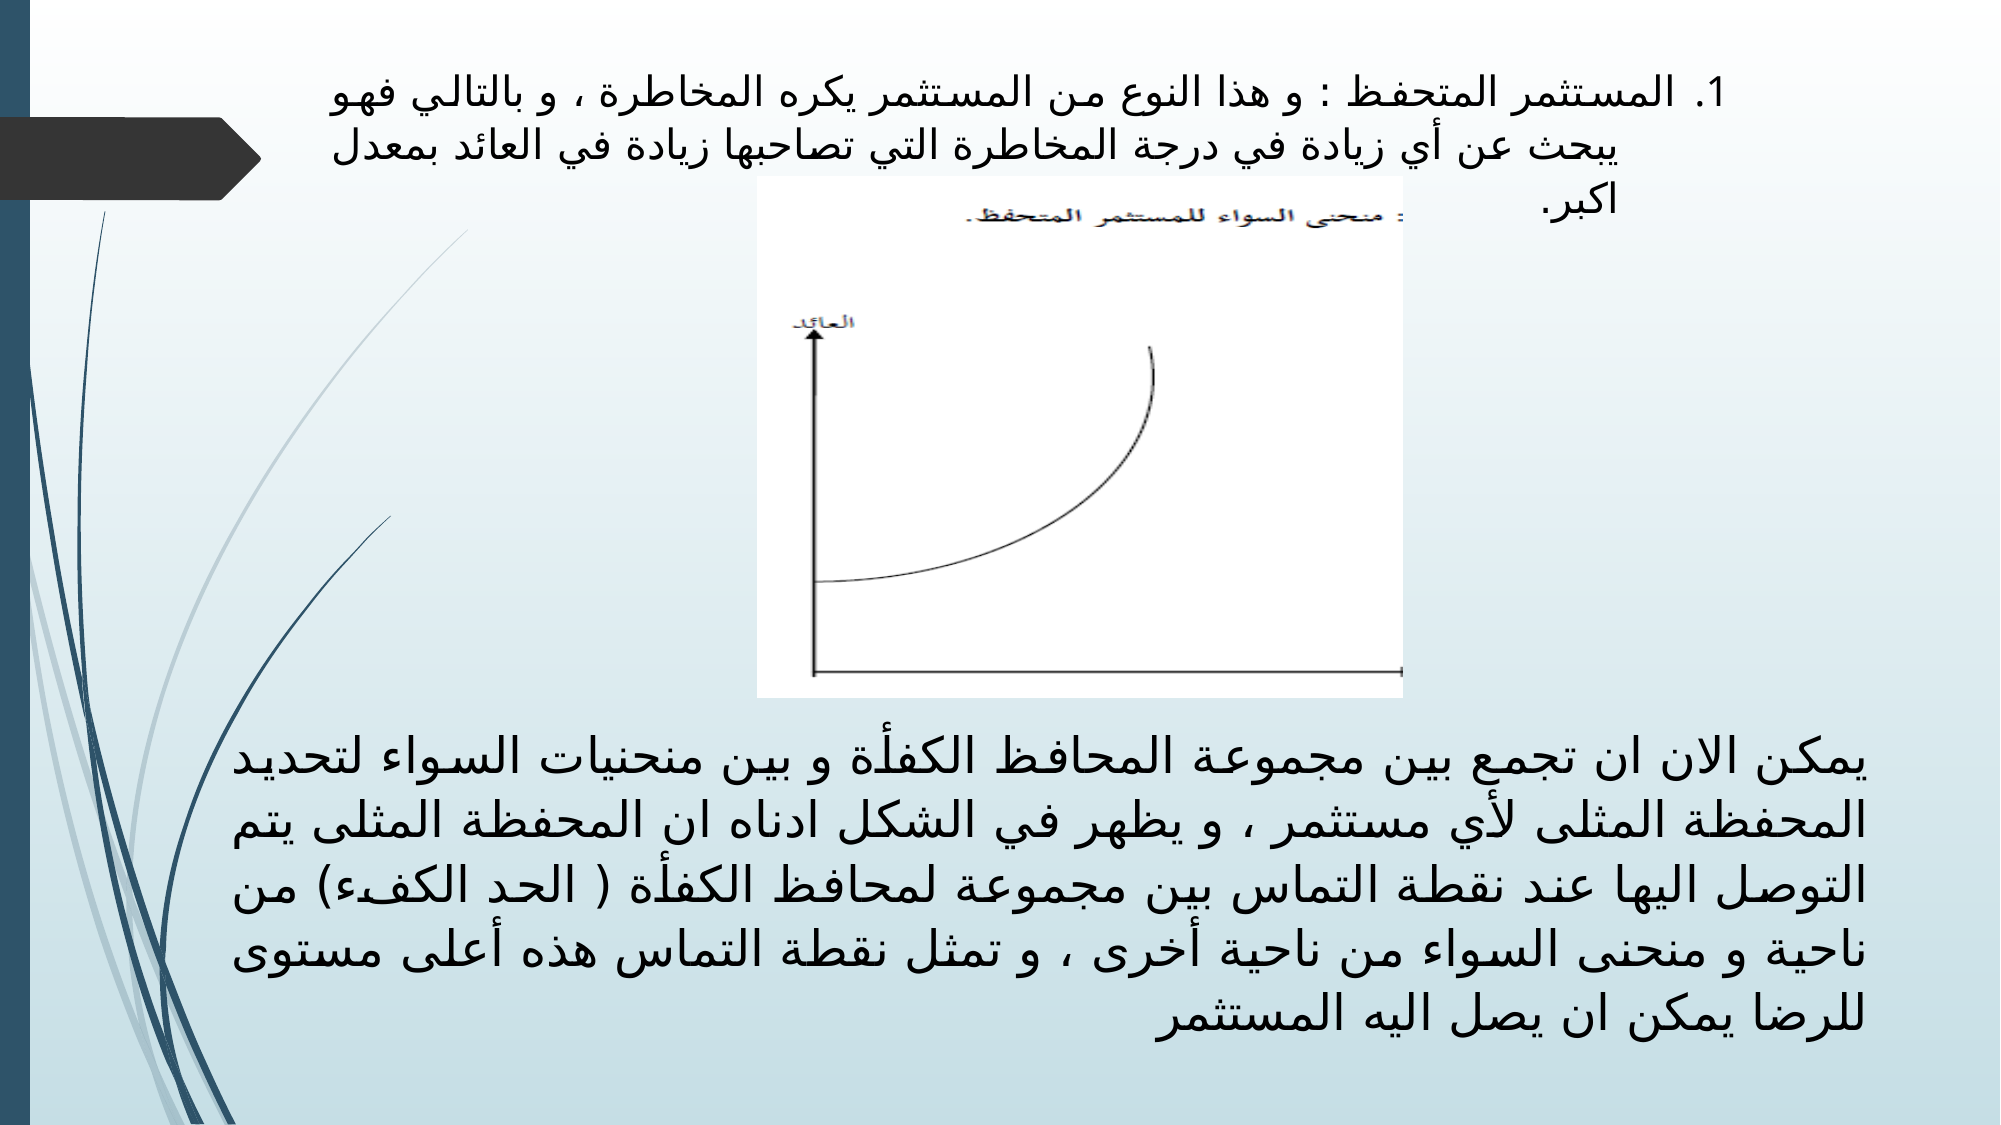

المستثمر المتحفظ : و هذا النوع من المستثمر يكره المخاطرة ، و بالتالي فهو يبحث عن أي زيادة في درجة المخاطرة التي تصاحبها زيادة في العائد بمعدل اكبر.
يمكن الان ان تجمع بين مجموعة المحافظ الكفأة و بين منحنيات السواء لتحديد المحفظة المثلى لأي مستثمر ، و يظهر في الشكل ادناه ان المحفظة المثلى يتم التوصل اليها عند نقطة التماس بين مجموعة لمحافظ الكفأة ( الحد الكفء) من ناحية و منحنى السواء من ناحية أخرى ، و تمثل نقطة التماس هذه أعلى مستوى للرضا يمكن ان يصل اليه المستثمر